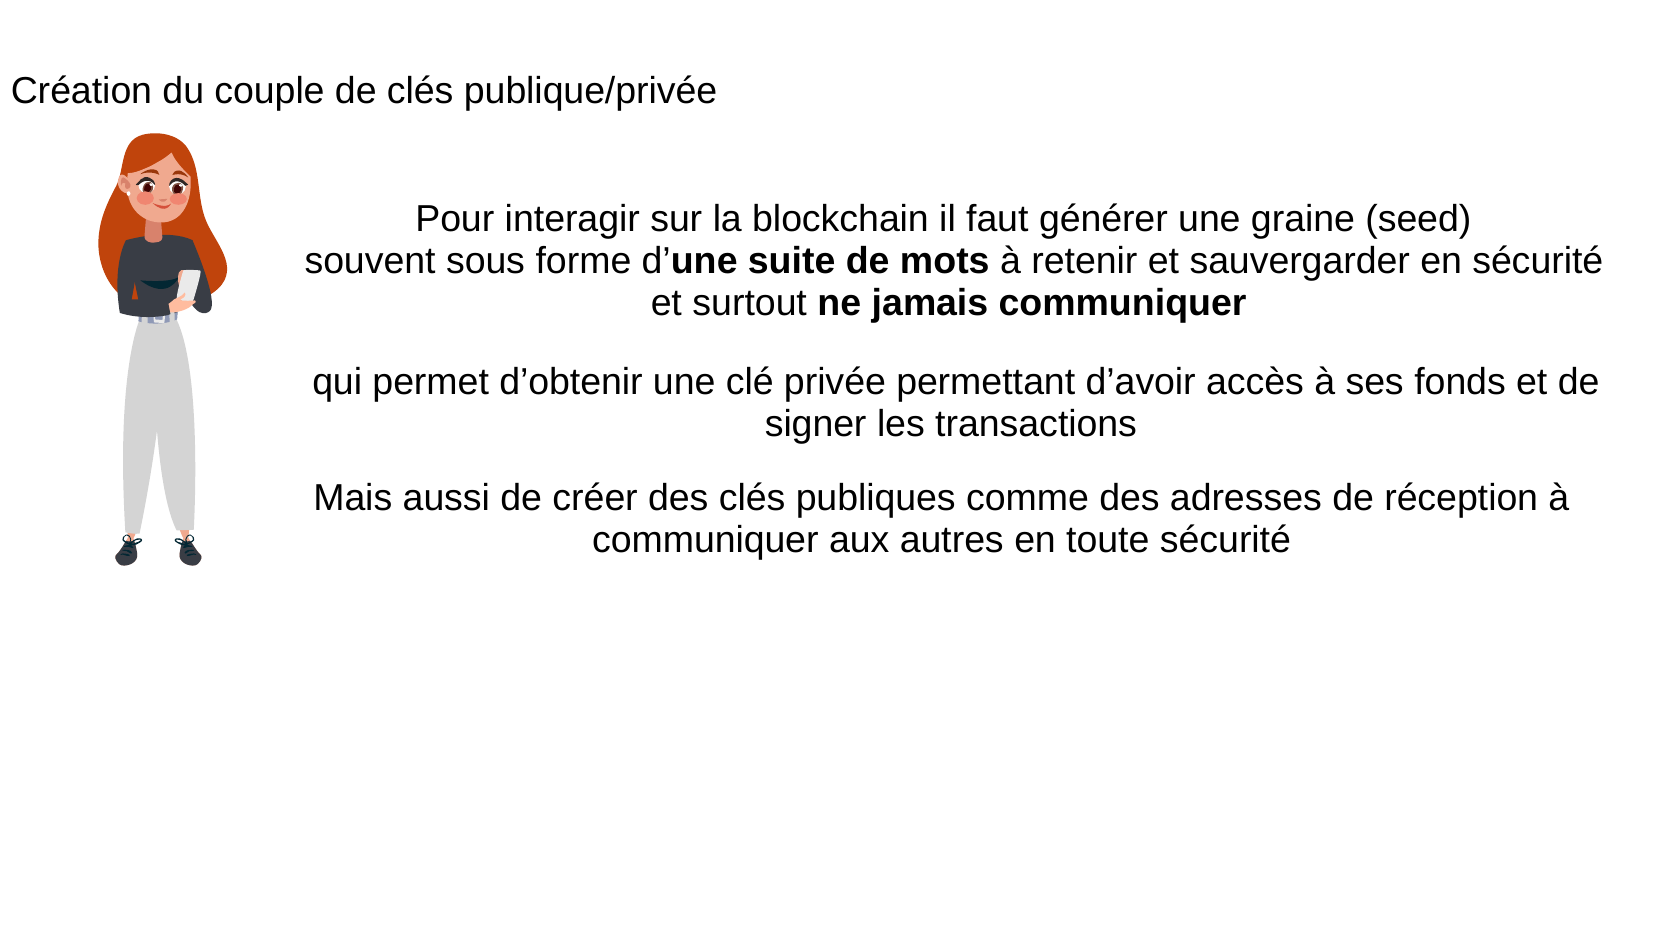

Création du couple de clés publique/privée
Pour interagir sur la blockchain il faut générer une graine (seed)
 souvent sous forme d’une suite de mots à retenir et sauvergarder en sécurité et surtout ne jamais communiquer
qui permet d’obtenir une clé privée permettant d’avoir accès à ses fonds et de signer les transactions
Mais aussi de créer des clés publiques comme des adresses de réception à communiquer aux autres en toute sécurité